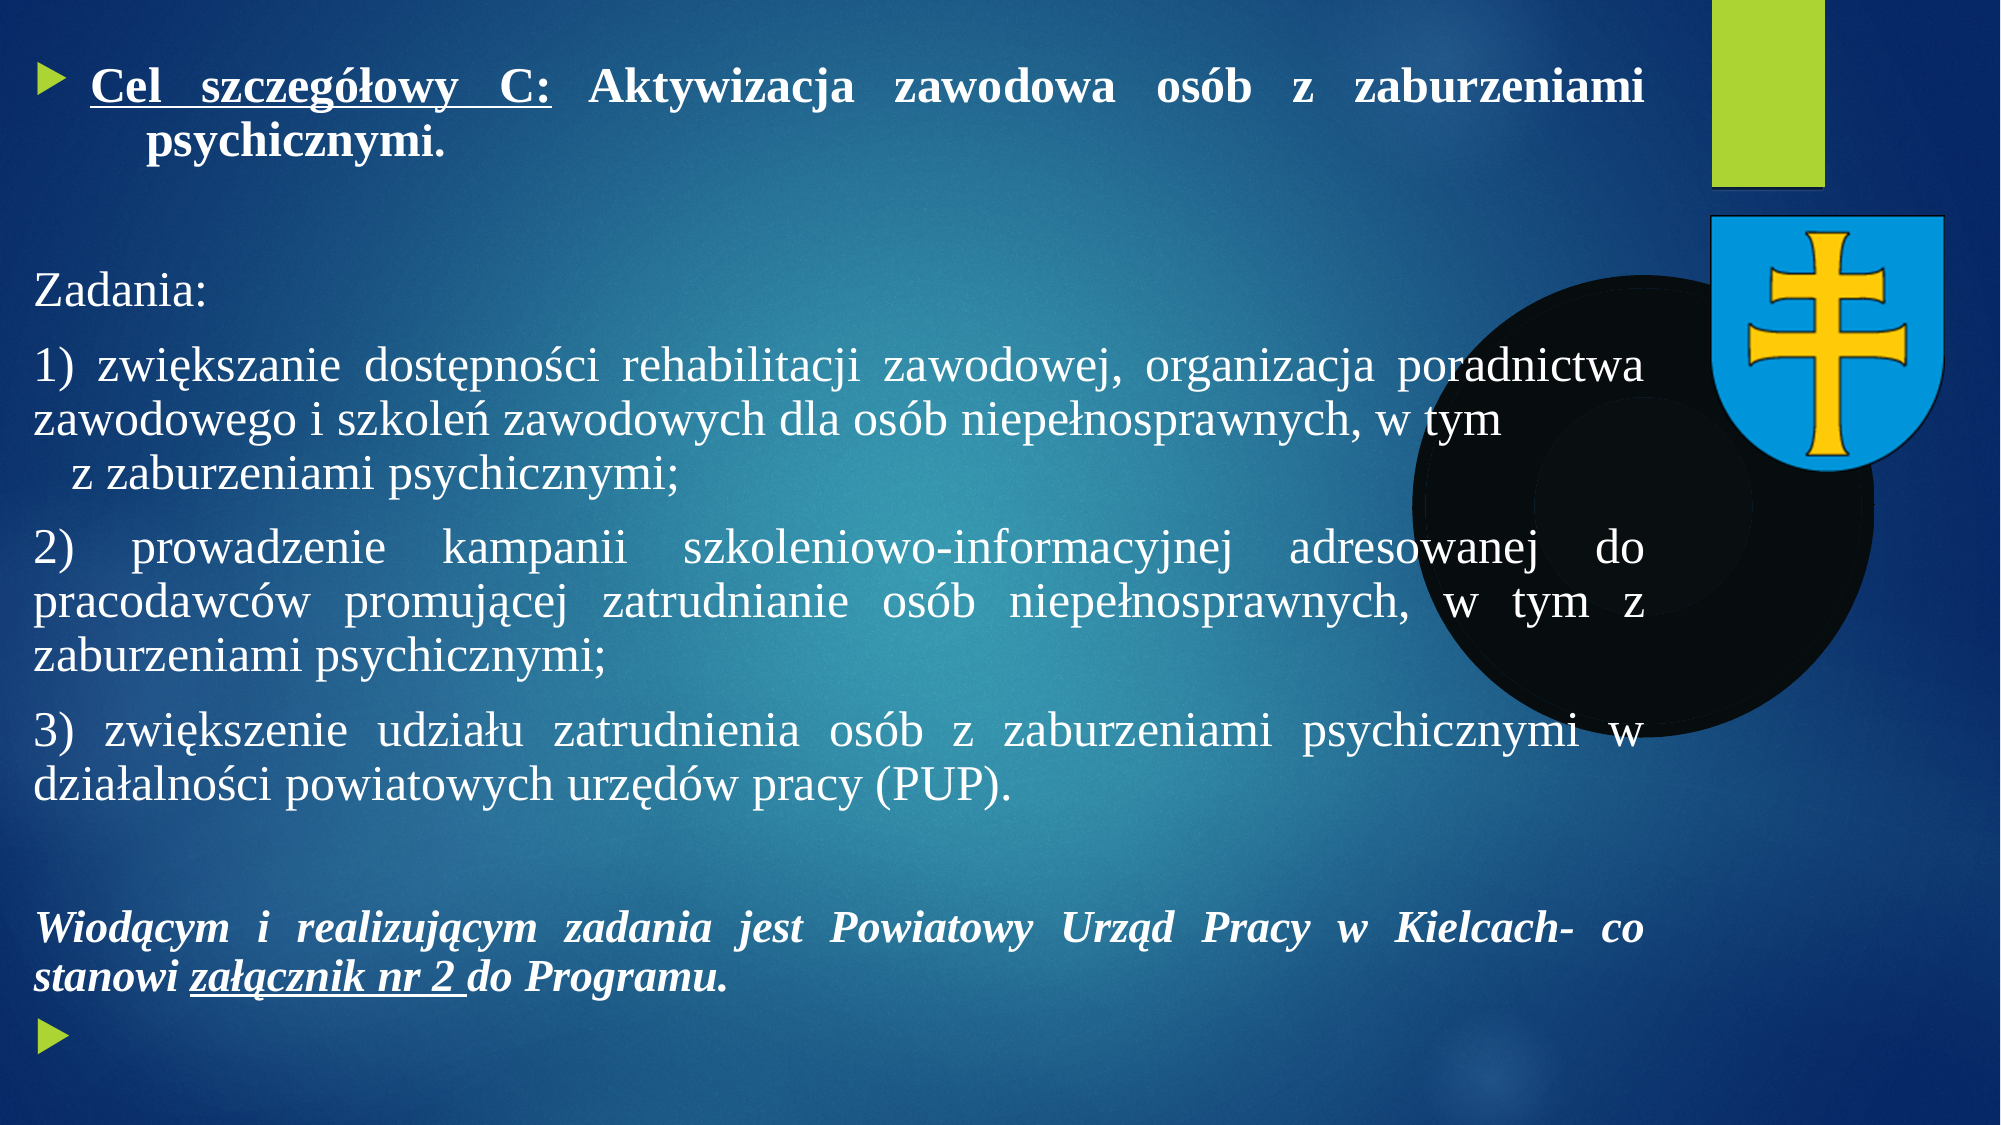

# Cel szczegółowy C: Aktywizacja zawodowa osób z zaburzeniami psychicznymi.
Zadania:
1) zwiększanie dostępności rehabilitacji zawodowej, organizacja poradnictwa zawodowego i szkoleń zawodowych dla osób niepełnosprawnych, w tym z zaburzeniami psychicznymi;
2) prowadzenie kampanii szkoleniowo-informacyjnej adresowanej do pracodawców promującej zatrudnianie osób niepełnosprawnych, w tym z zaburzeniami psychicznymi;
3) zwiększenie udziału zatrudnienia osób z zaburzeniami psychicznymi w działalności powiatowych urzędów pracy (PUP).
Wiodącym i realizującym zadania jest Powiatowy Urząd Pracy w Kielcach- co stanowi załącznik nr 2 do Programu.